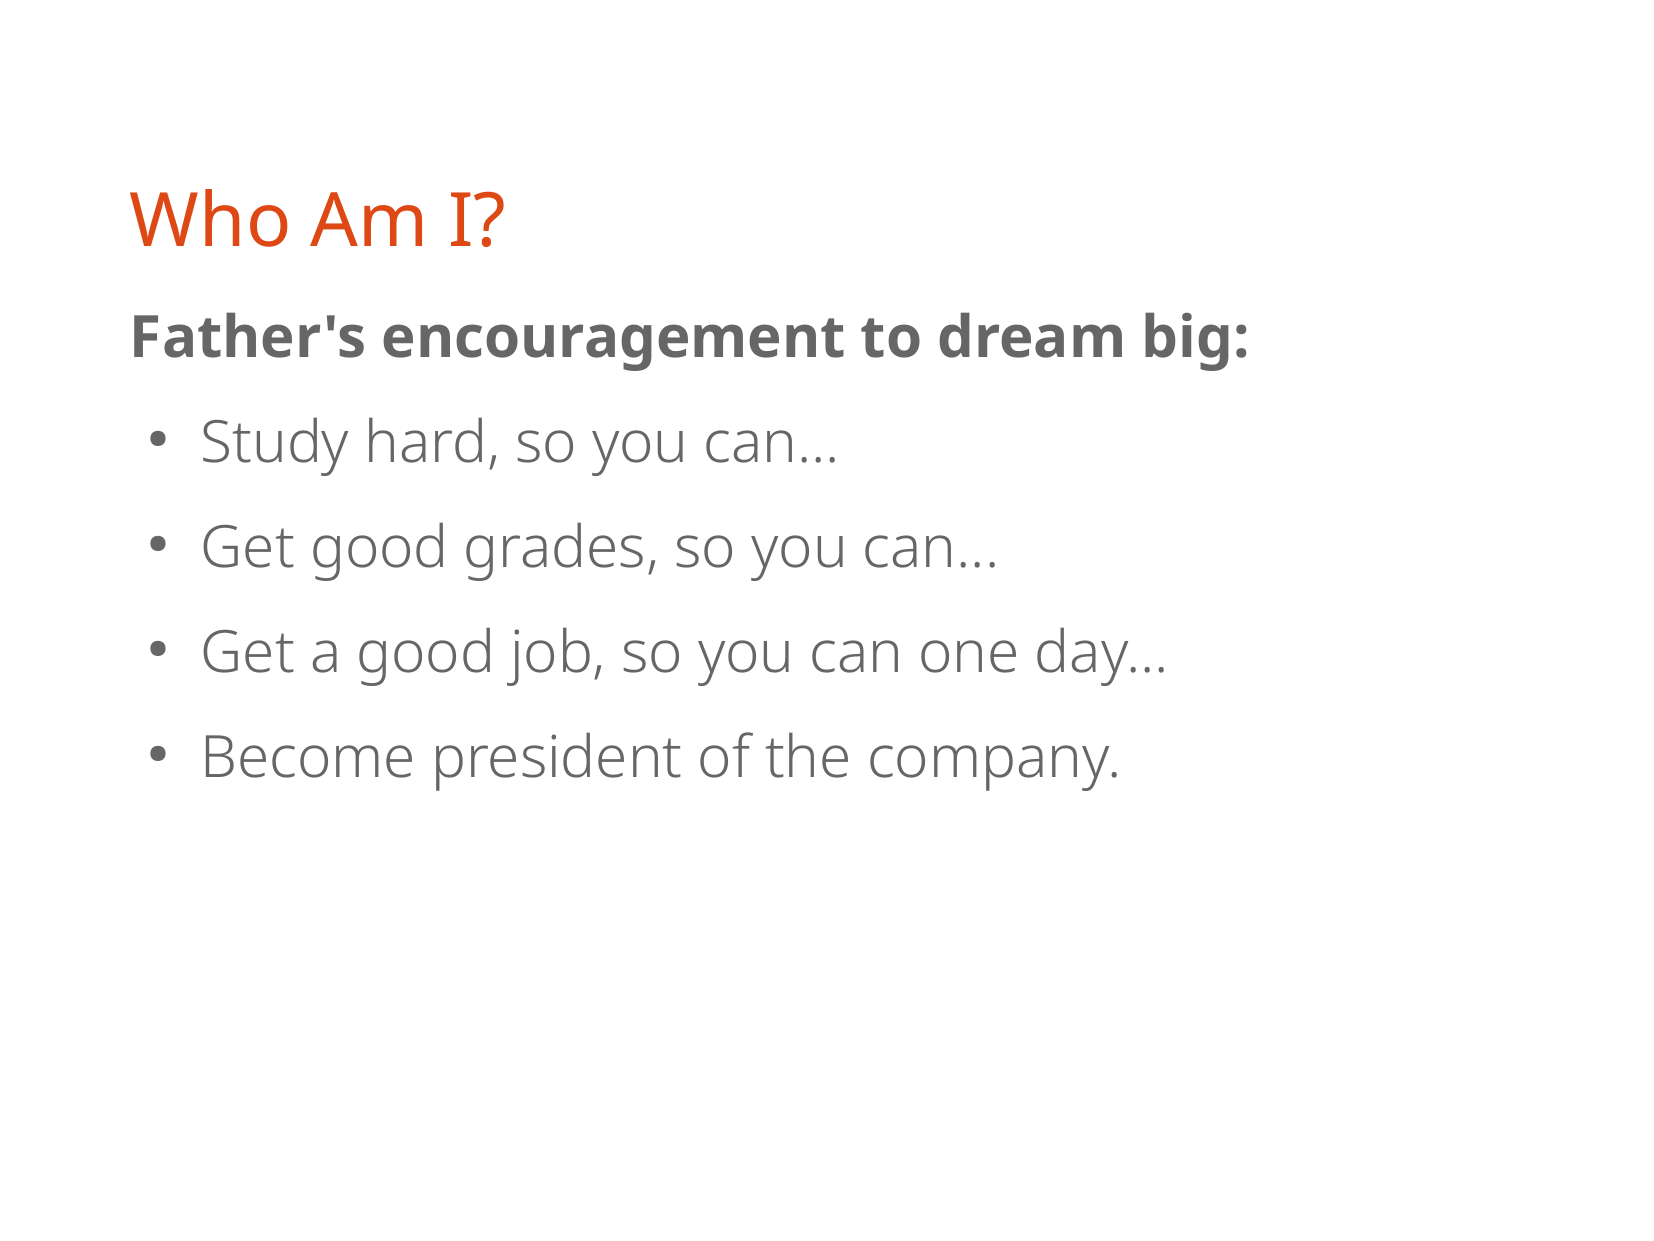

# Who Am I?
Father's encouragement to dream big:
Study hard, so you can...
Get good grades, so you can...
Get a good job, so you can one day...
Become president of the company.